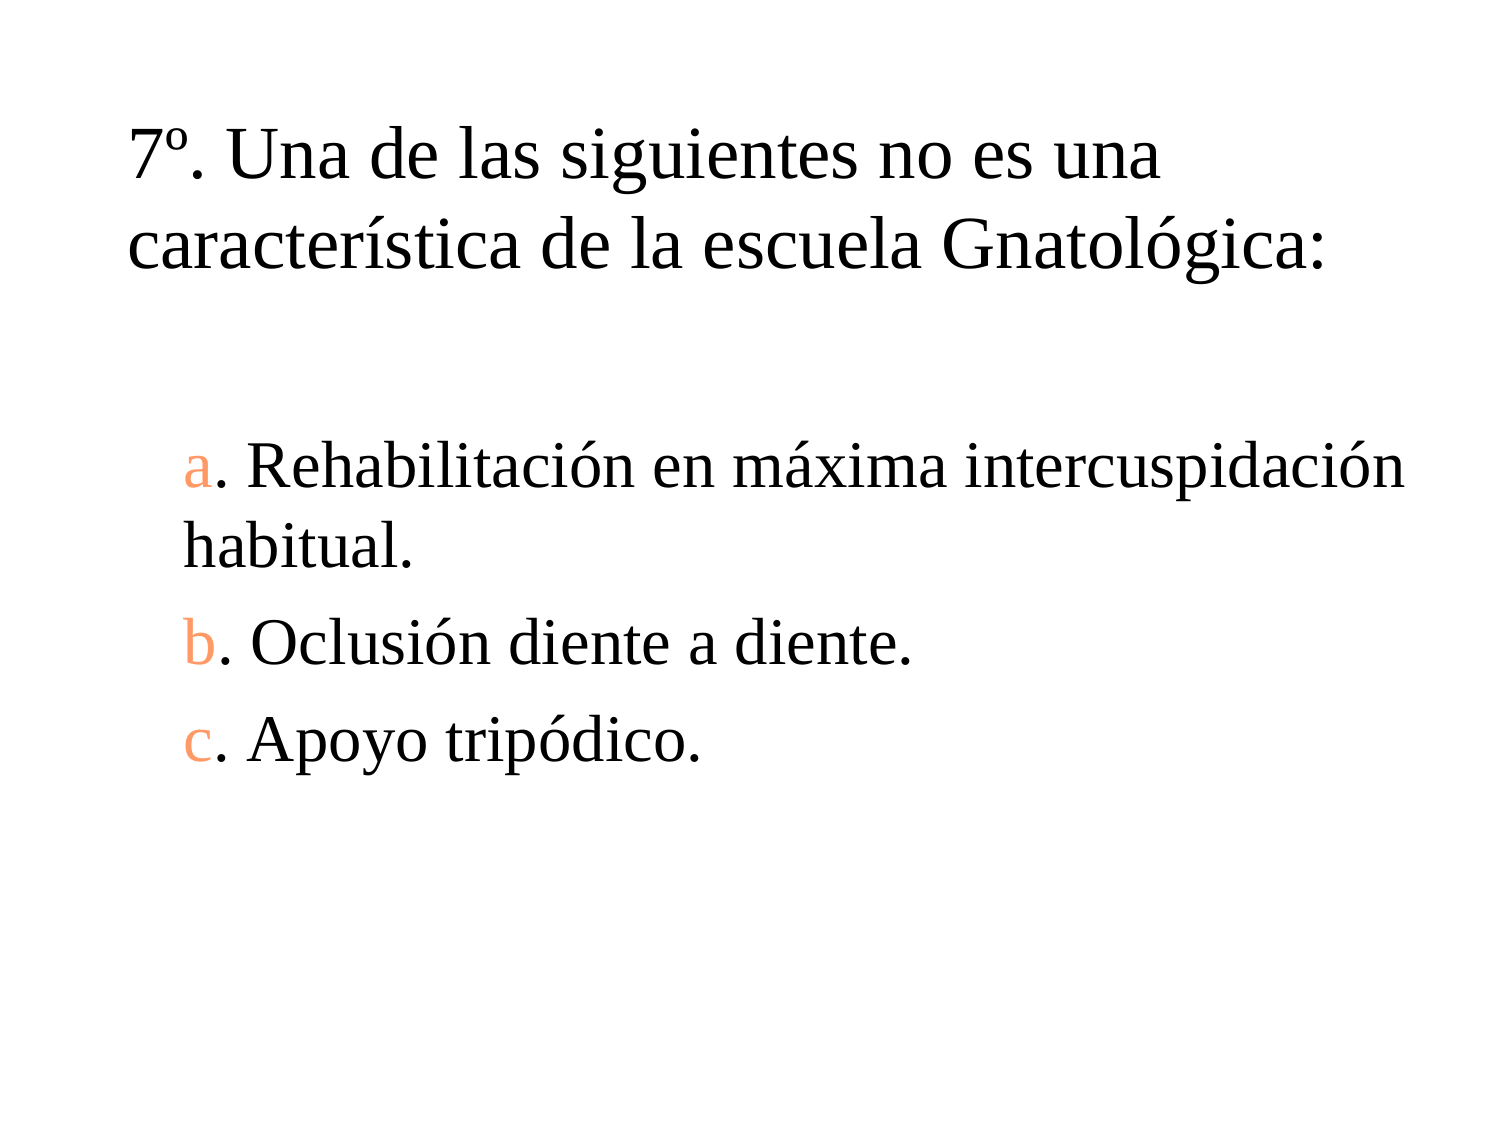

# 7º. Una de las siguientes no es una característica de la escuela Gnatológica:
a. Rehabilitación en máxima intercuspidación habitual.
b. Oclusión diente a diente.
c. Apoyo tripódico.